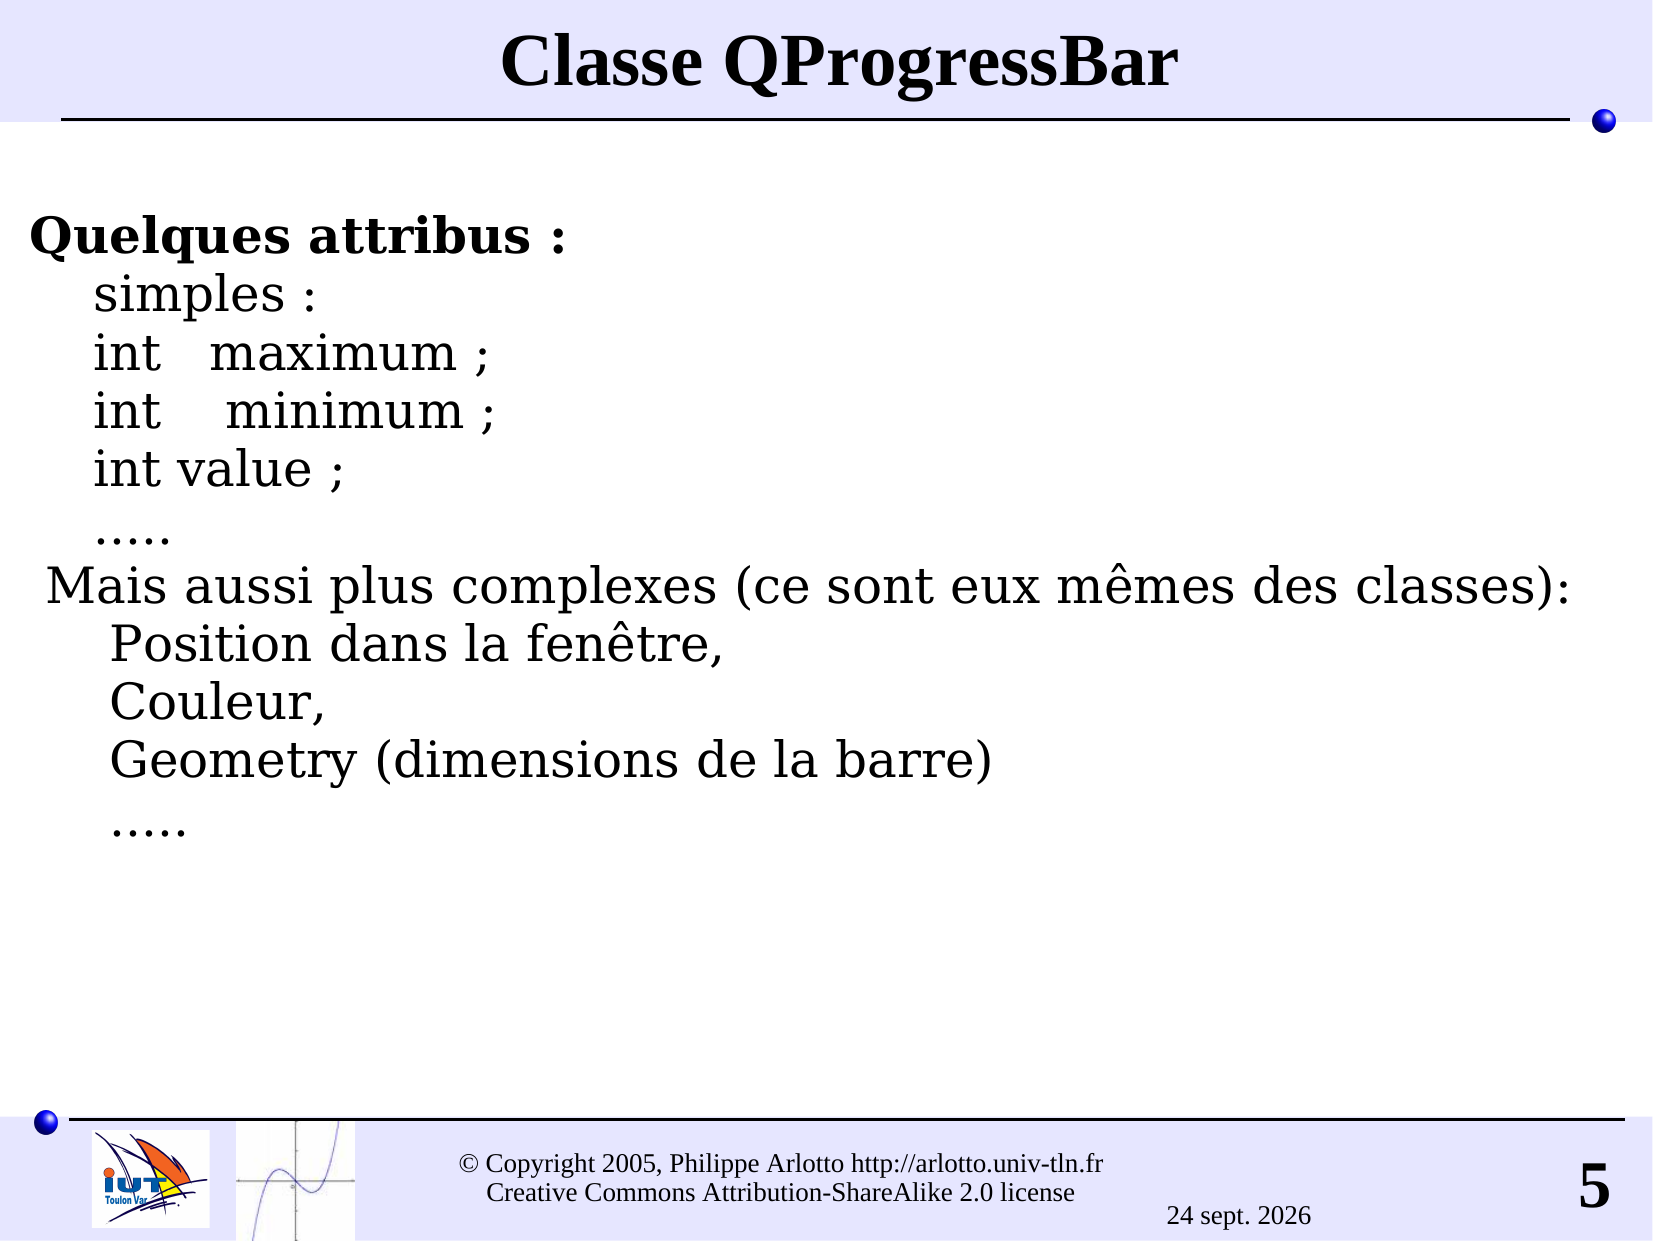

# Classe QProgressBar
Quelques attribus :
 simples :
 int maximum ;
 int minimum ;
 int value ;
 .....
 Mais aussi plus complexes (ce sont eux mêmes des classes):
 Position dans la fenêtre,
 Couleur,
 Geometry (dimensions de la barre)
 .....